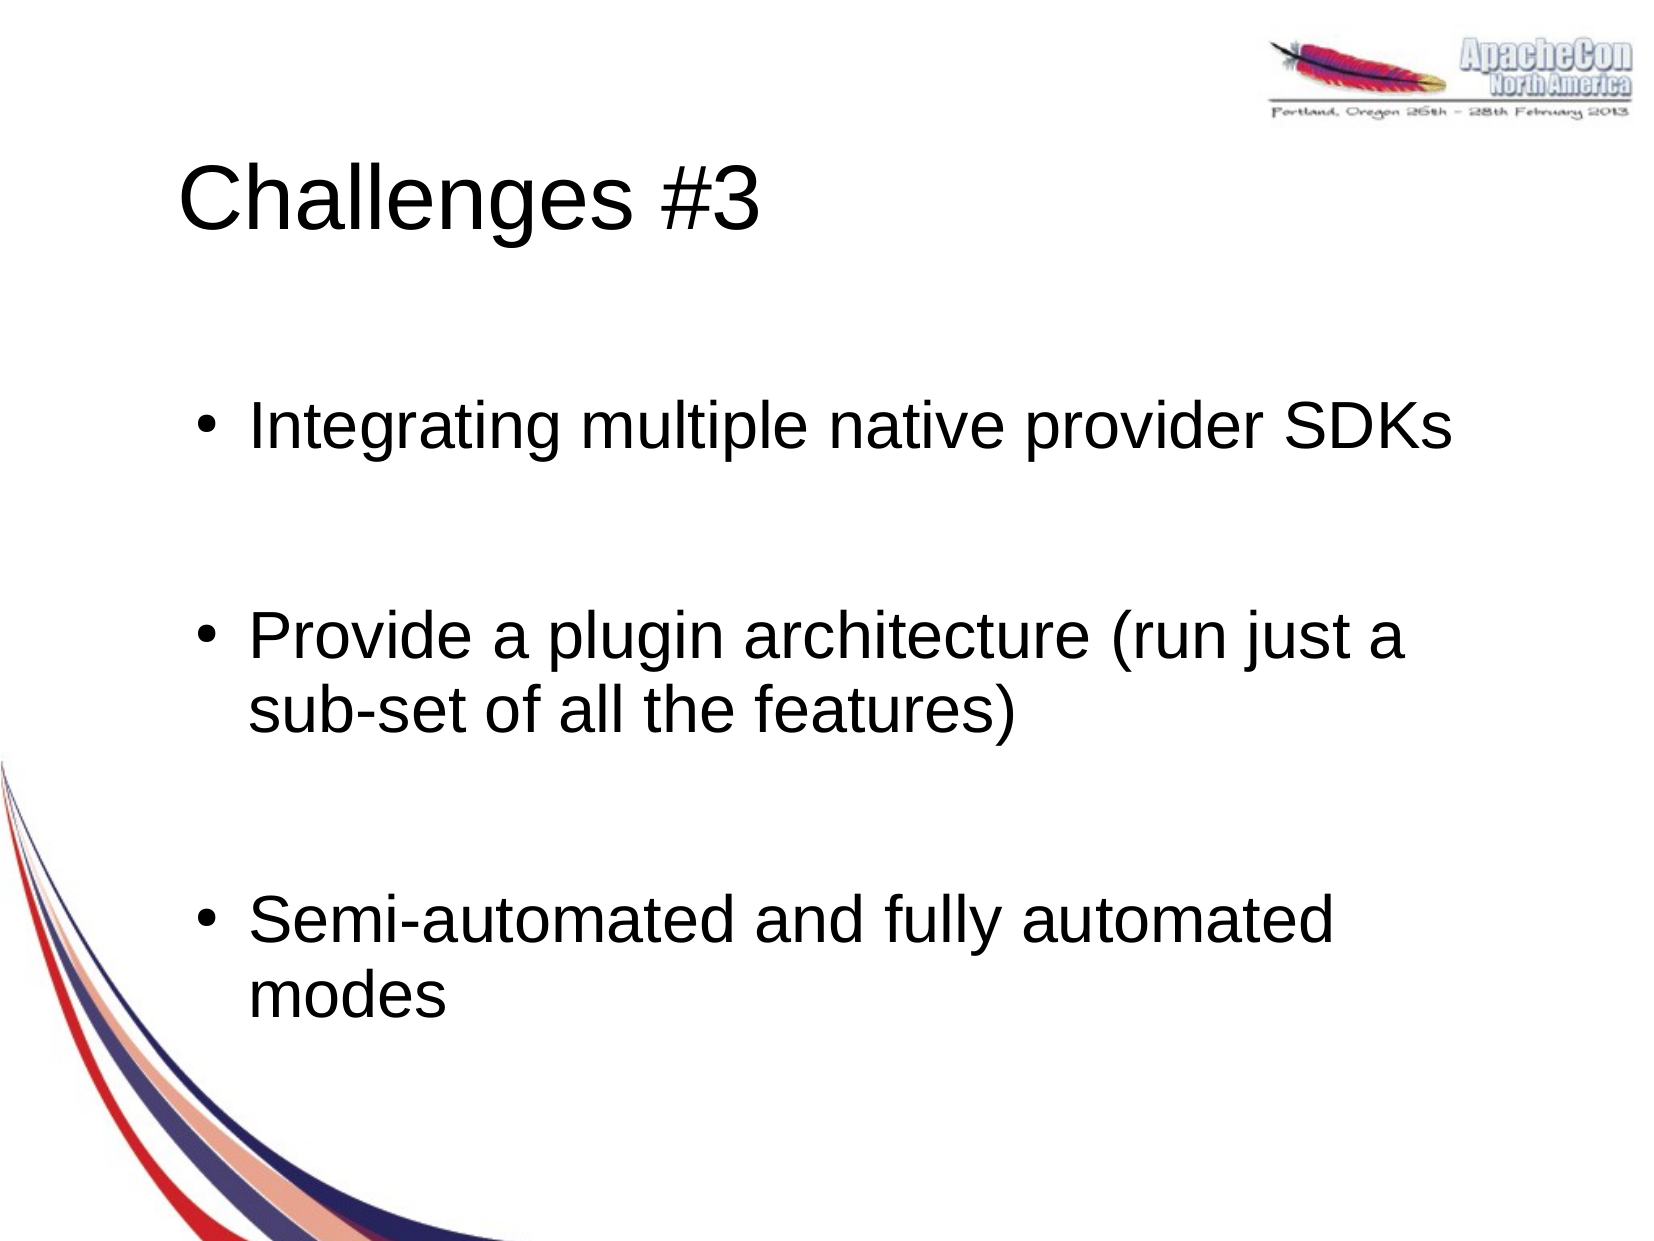

# Challenges #3
Integrating multiple native provider SDKs
Provide a plugin architecture (run just a sub-set of all the features)
Semi-automated and fully automated modes